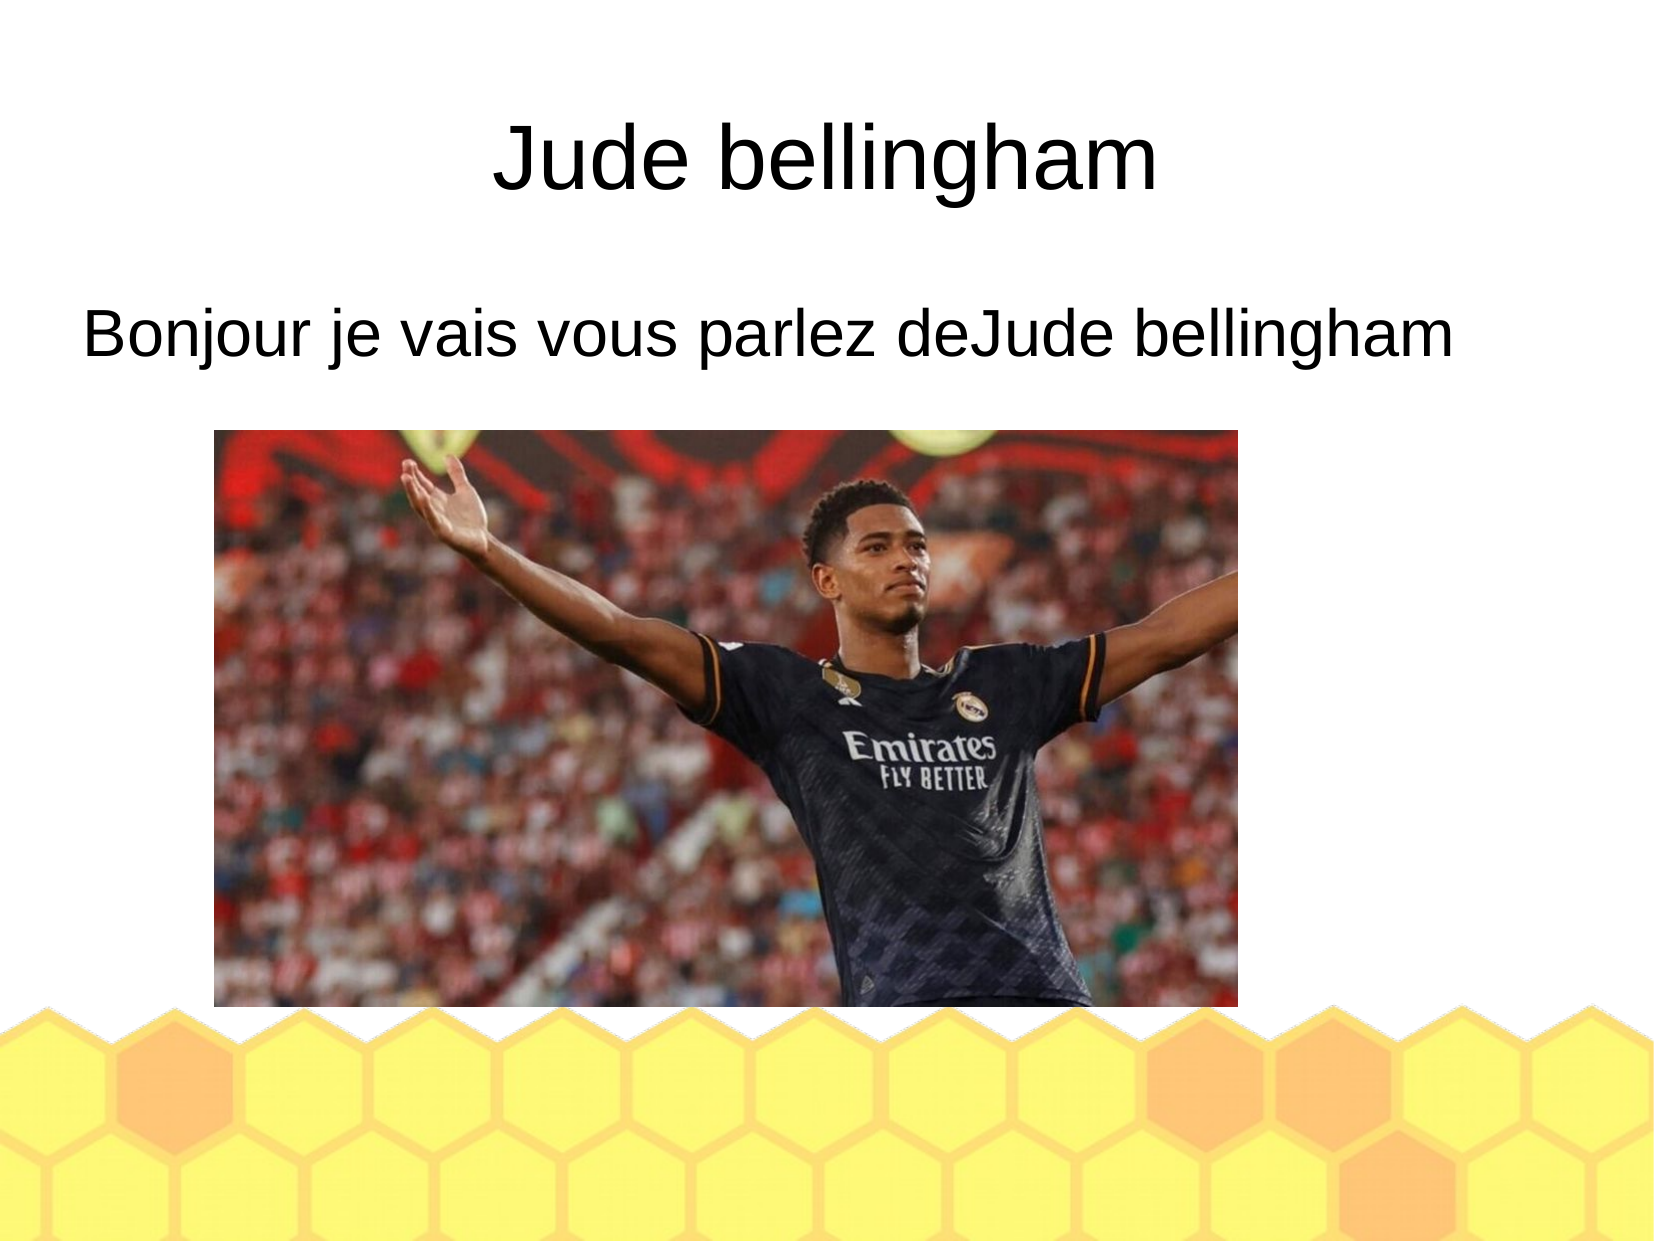

# Jude bellingham
Bonjour je vais vous parlez deJude bellingham